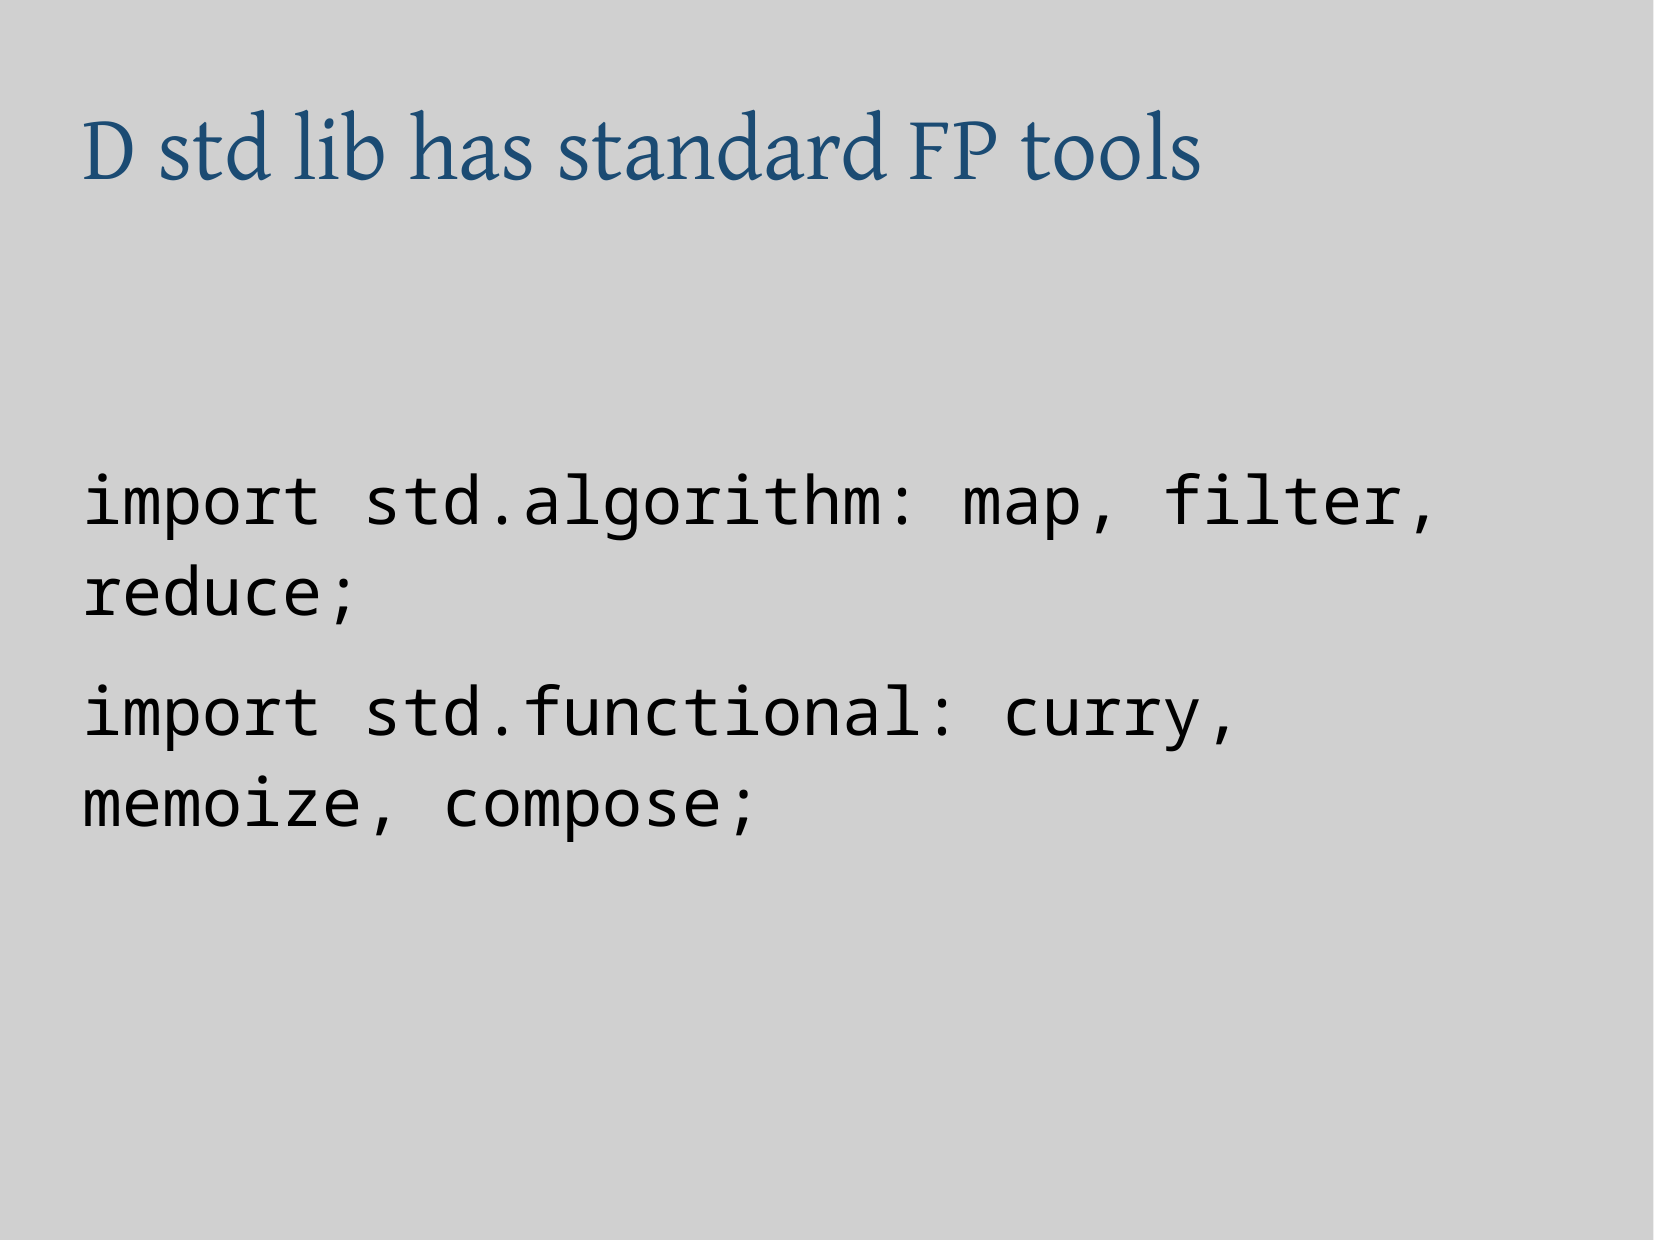

# D std lib has standard FP tools
import std.algorithm: map, filter, reduce;
import std.functional: curry, memoize, compose;